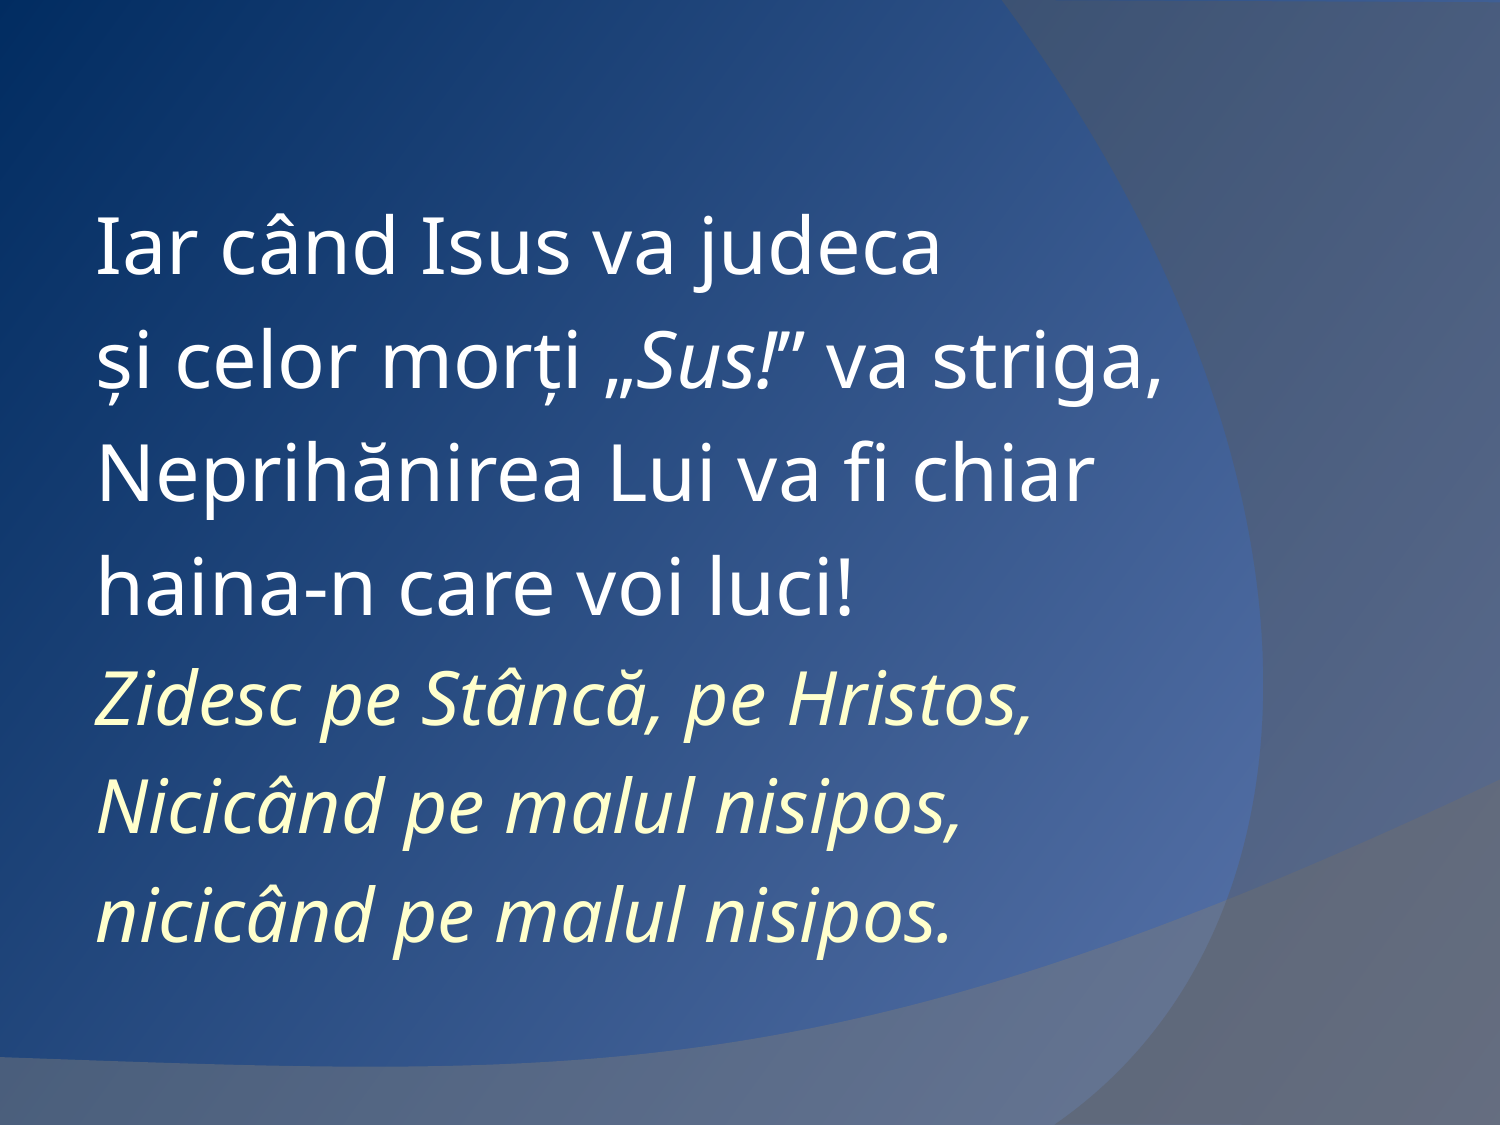

#
Iar când Isus va judeca
şi celor morţi „Sus!” va striga,
Neprihănirea Lui va fi chiar
haina-n care voi luci!
Zidesc pe Stâncă, pe Hristos,
Nicicând pe malul nisipos,
nicicând pe malul nisipos.